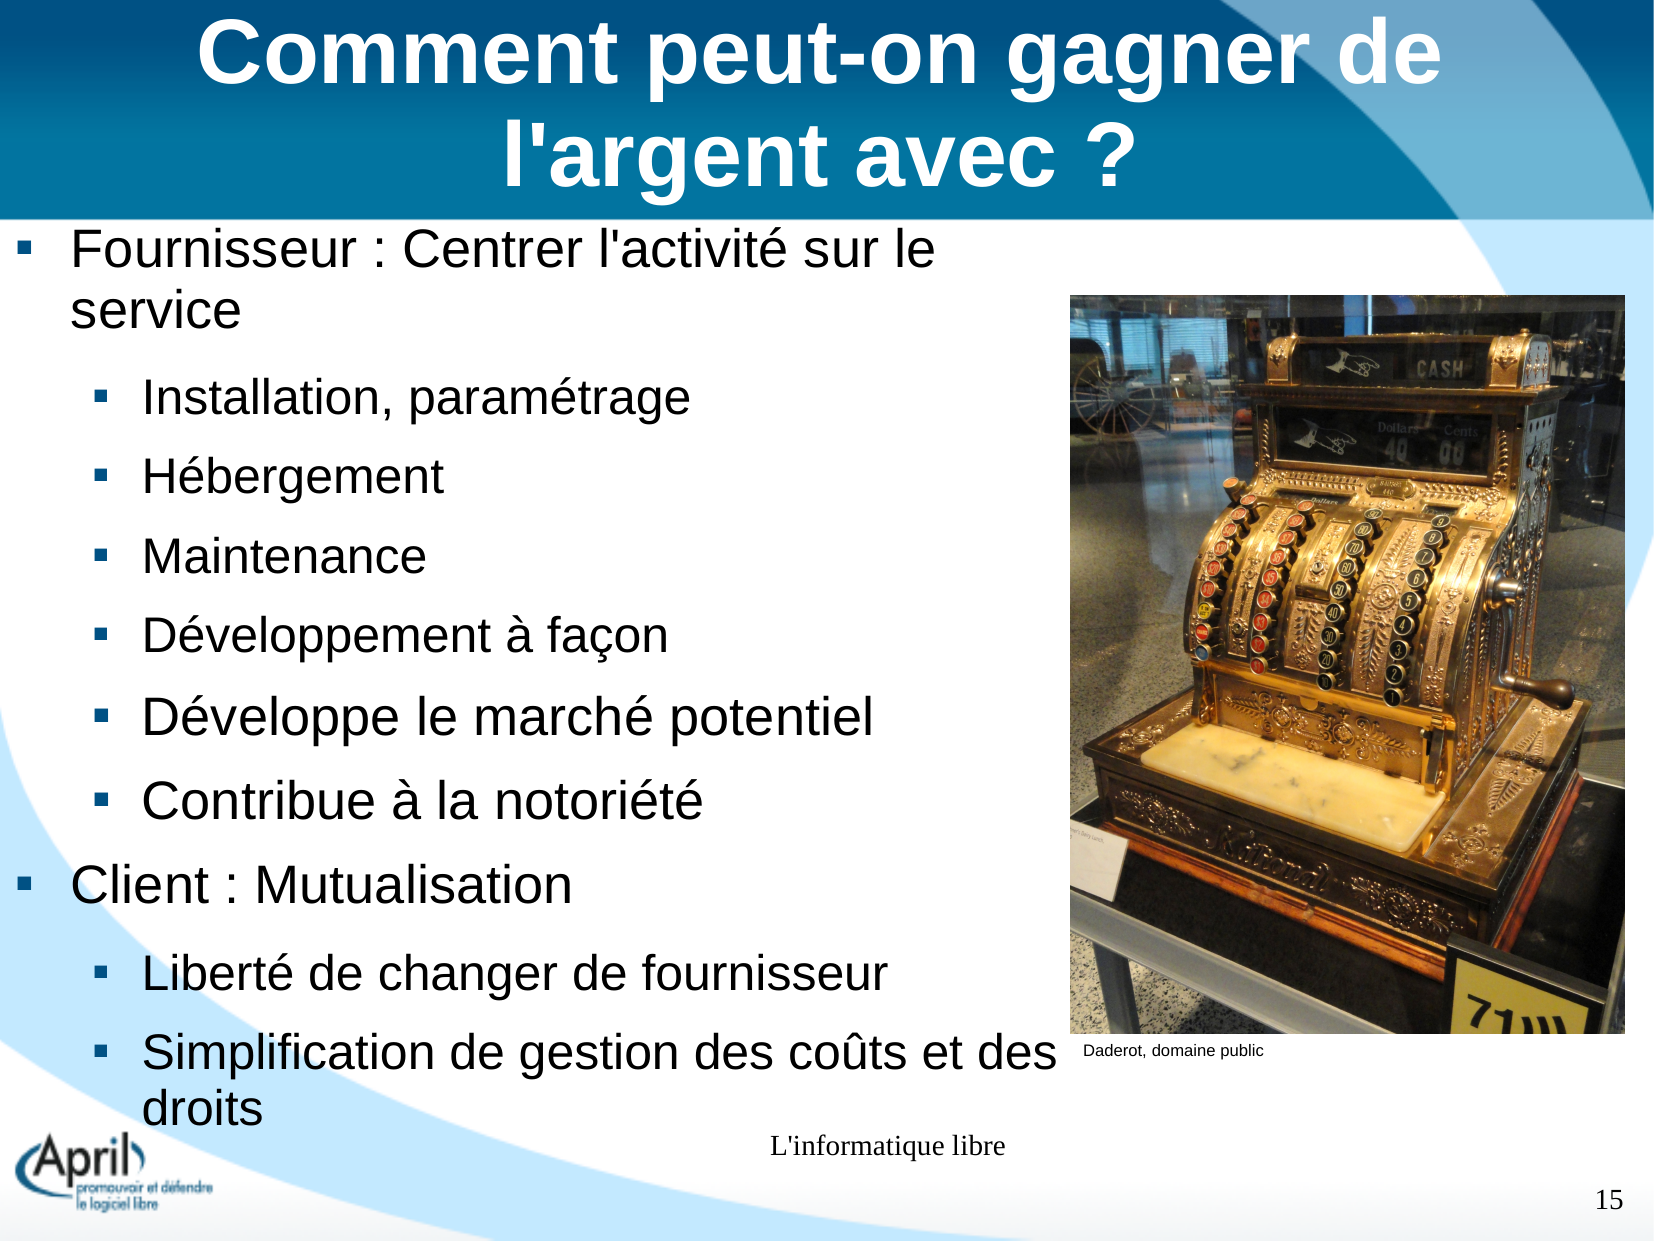

# Comment peut-on gagner de l'argent avec ?
Fournisseur : Centrer l'activité sur le service
Installation, paramétrage
Hébergement
Maintenance
Développement à façon
Développe le marché potentiel
Contribue à la notoriété
Client : Mutualisation
Liberté de changer de fournisseur
Simplification de gestion des coûts et des droits
Daderot, domaine public
L'informatique libre
15